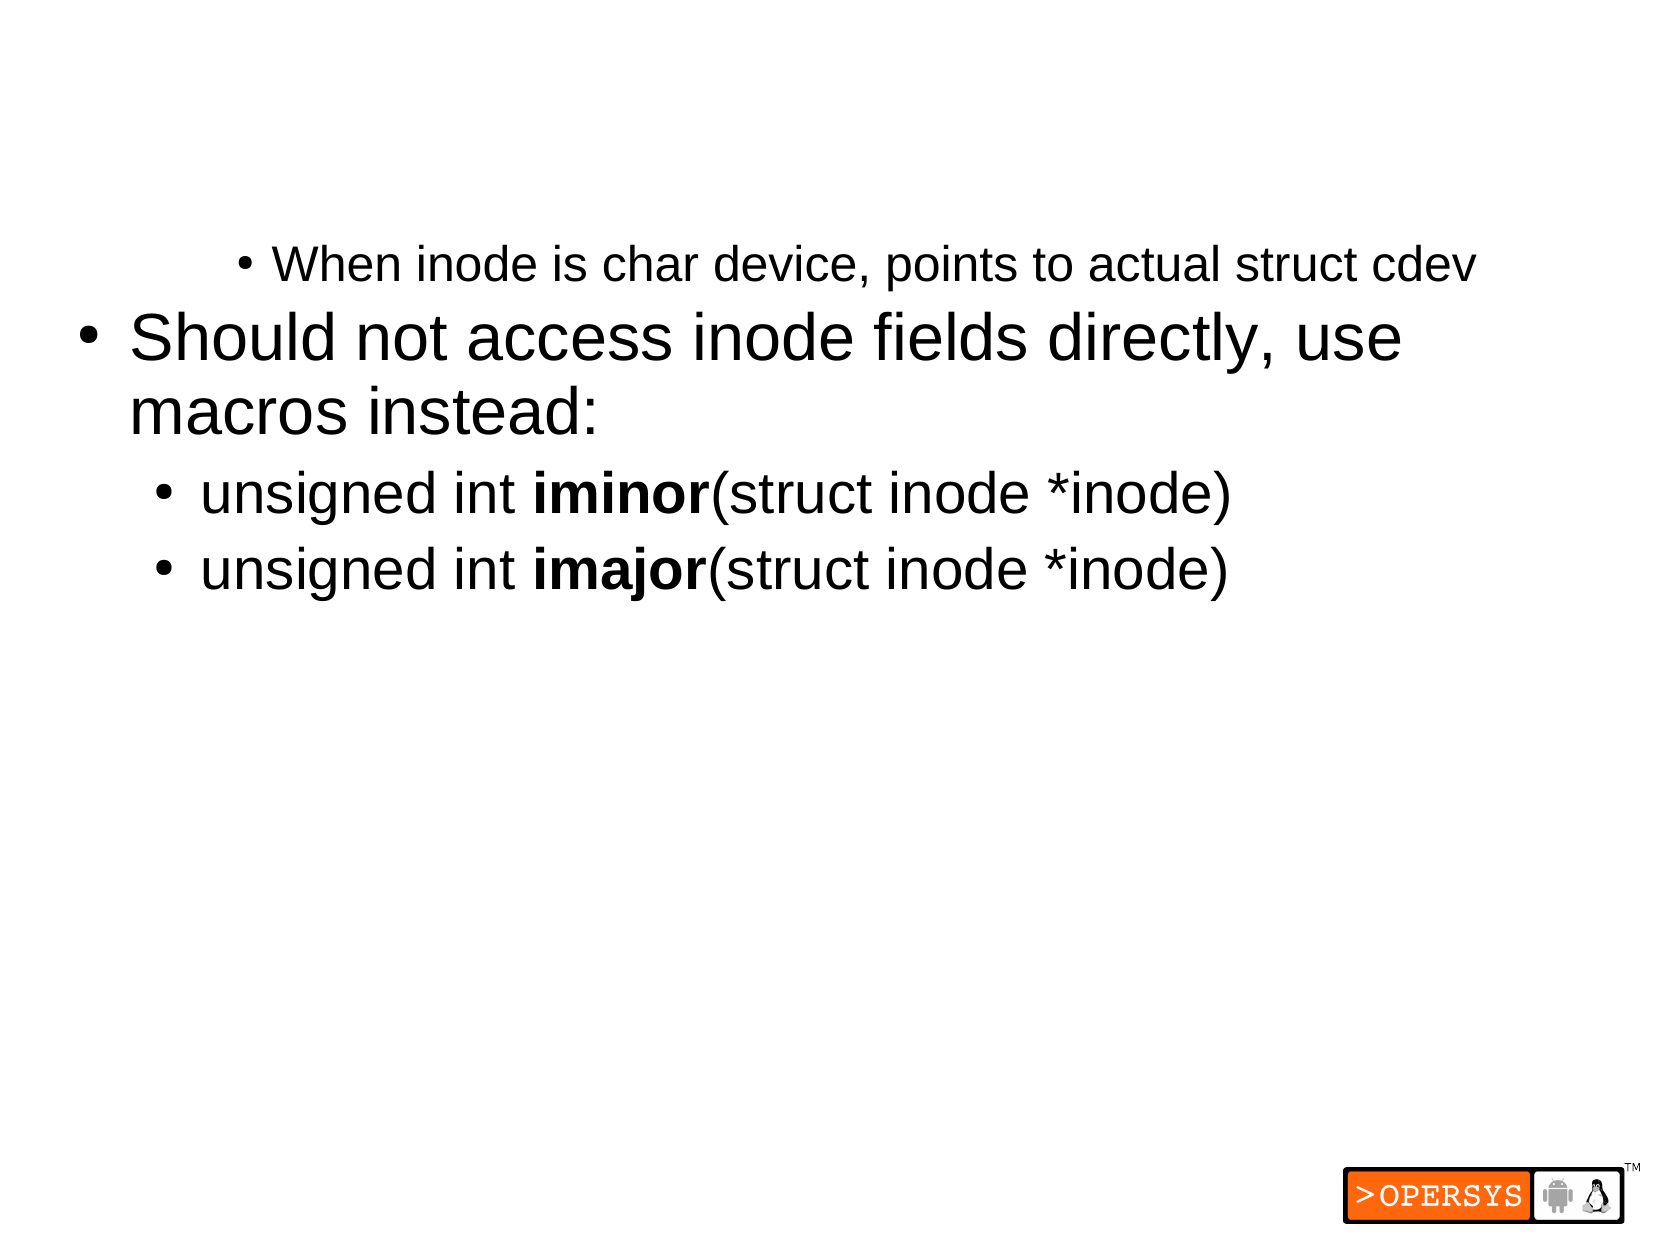

# When inode is char device, points to actual struct cdev
Should not access inode fields directly, use macros instead:
unsigned int iminor(struct inode *inode)
unsigned int imajor(struct inode *inode)